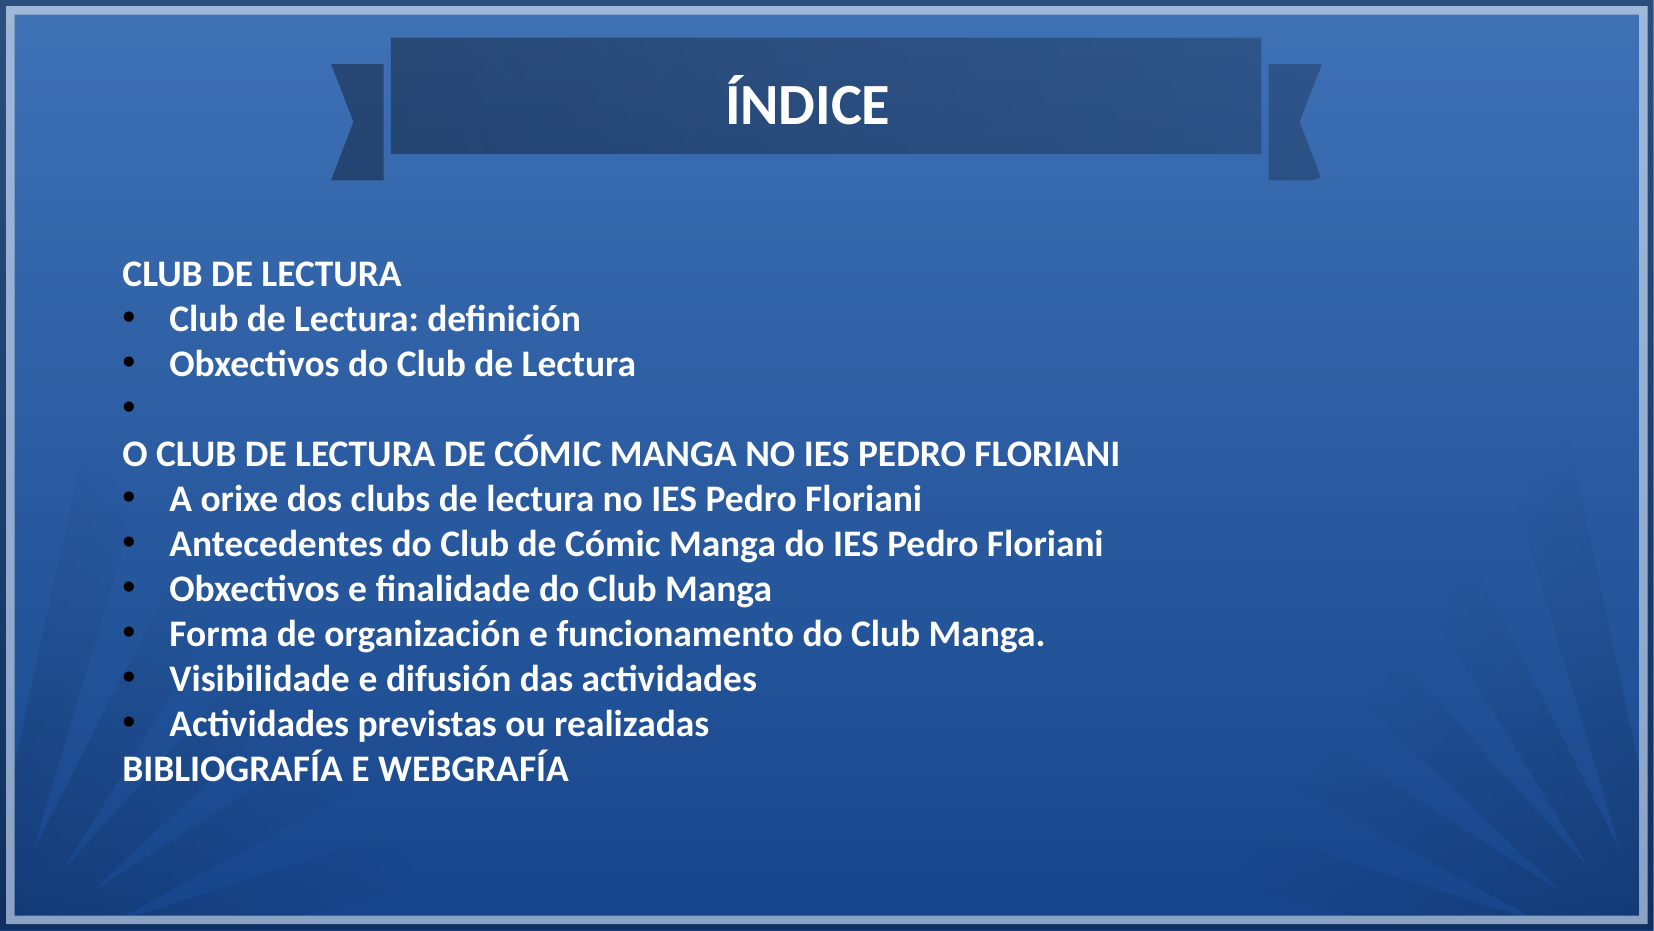

ÍNDICE
CLUB DE LECTURA
Club de Lectura: definición
Obxectivos do Club de Lectura
O CLUB DE LECTURA DE CÓMIC MANGA NO IES PEDRO FLORIANI
A orixe dos clubs de lectura no IES Pedro Floriani
Antecedentes do Club de Cómic Manga do IES Pedro Floriani
Obxectivos e finalidade do Club Manga
Forma de organización e funcionamento do Club Manga.
Visibilidade e difusión das actividades
Actividades previstas ou realizadas
BIBLIOGRAFÍA E WEBGRAFÍA